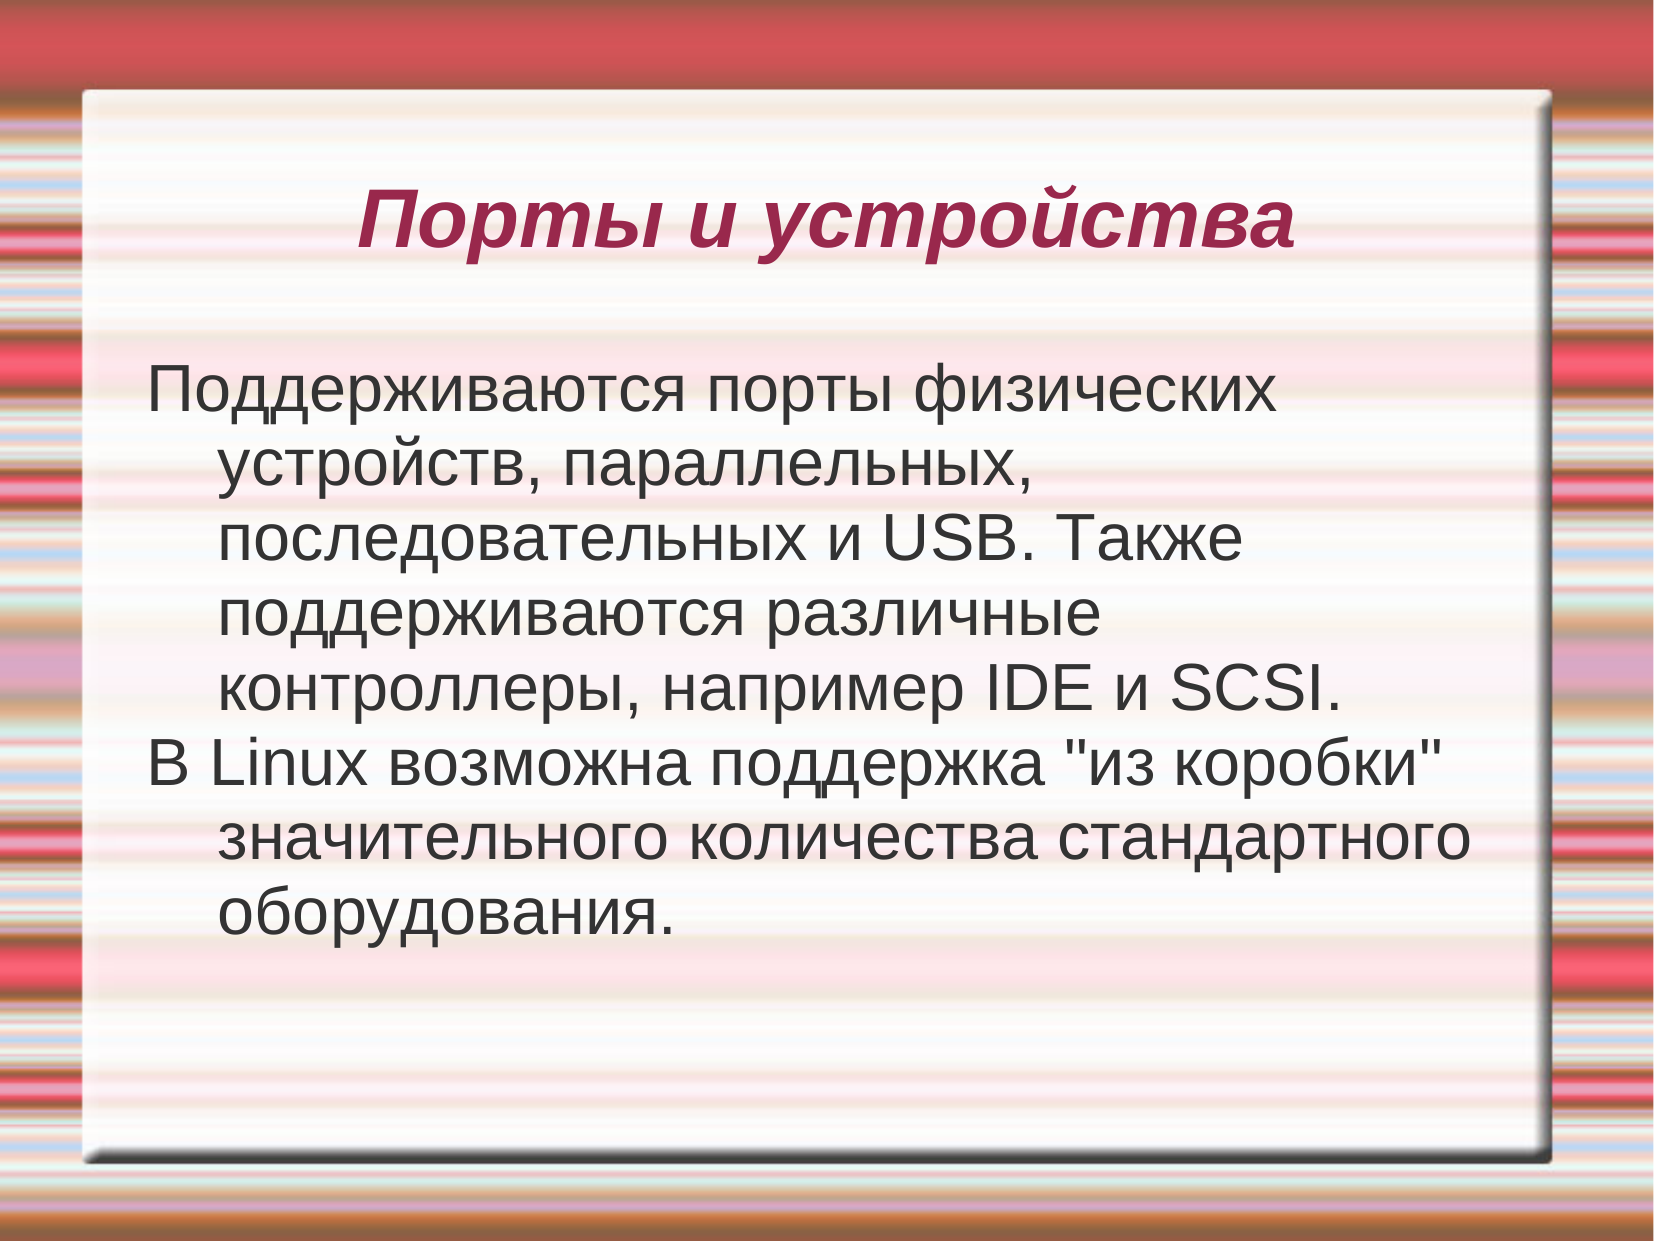

# Порты и устройства
Поддерживаются порты физических устройств, параллельных, последовательных и USB. Также поддерживаются различные контроллеры, например IDE и SCSI.
В Linux возможна поддержка "из коробки" значительного количества стандартного оборудования.